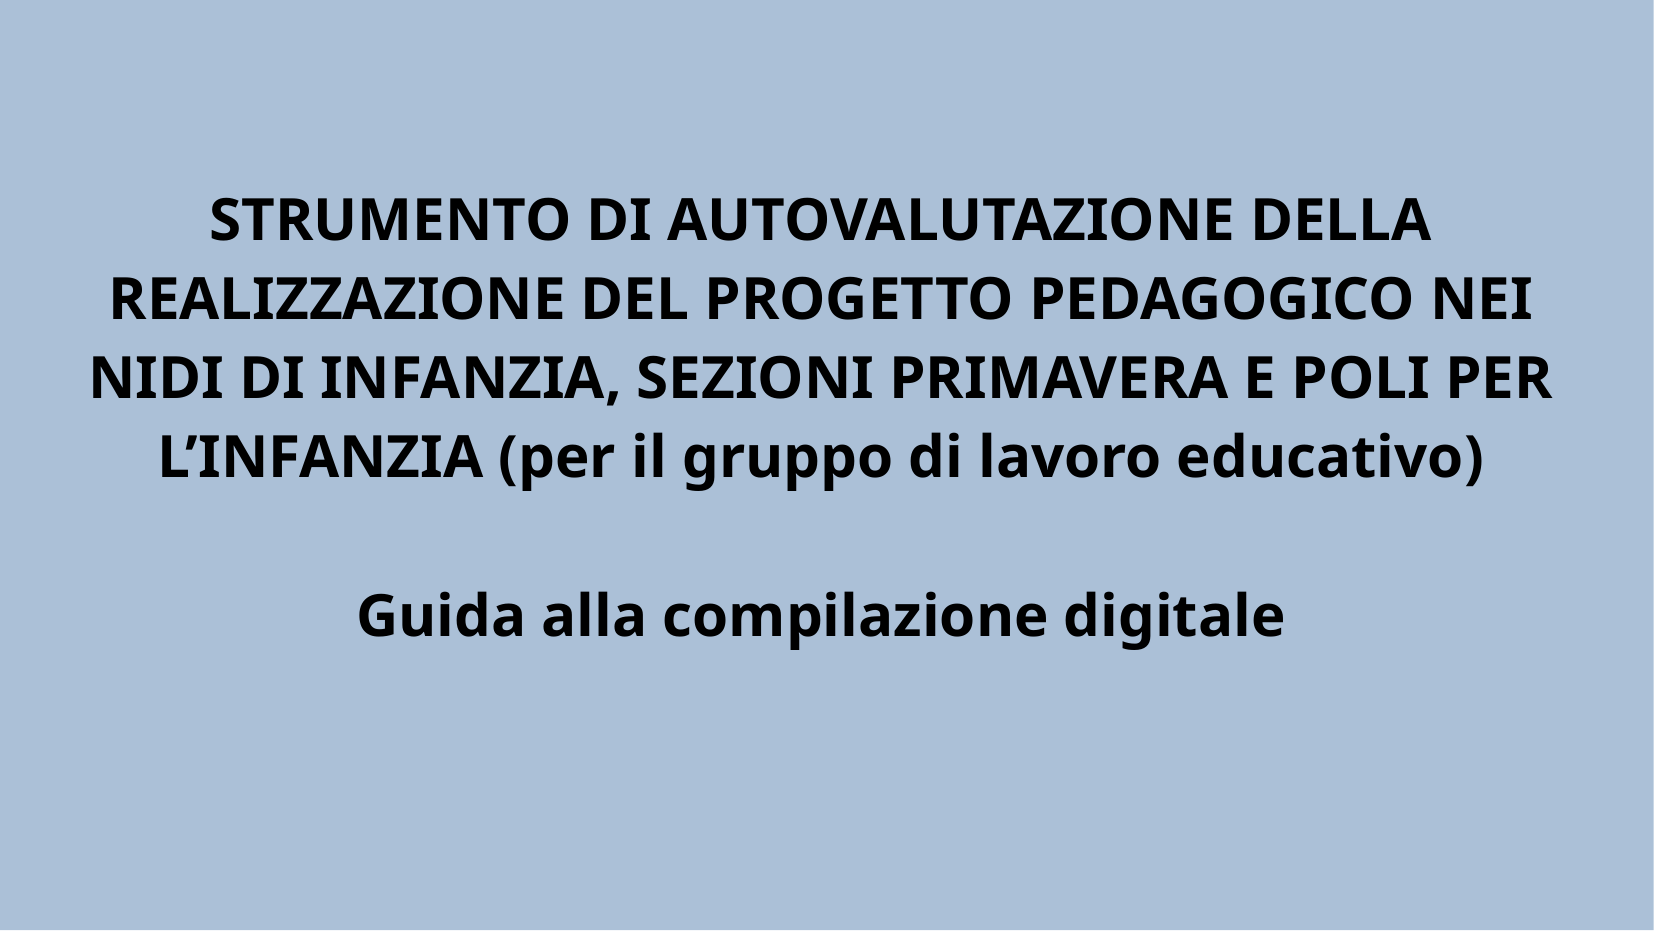

# STRUMENTO DI AUTOVALUTAZIONE DELLA REALIZZAZIONE DEL PROGETTO PEDAGOGICO NEI NIDI DI INFANZIA, SEZIONI PRIMAVERA E POLI PER L’INFANZIA (per il gruppo di lavoro educativo) Guida alla compilazione digitale